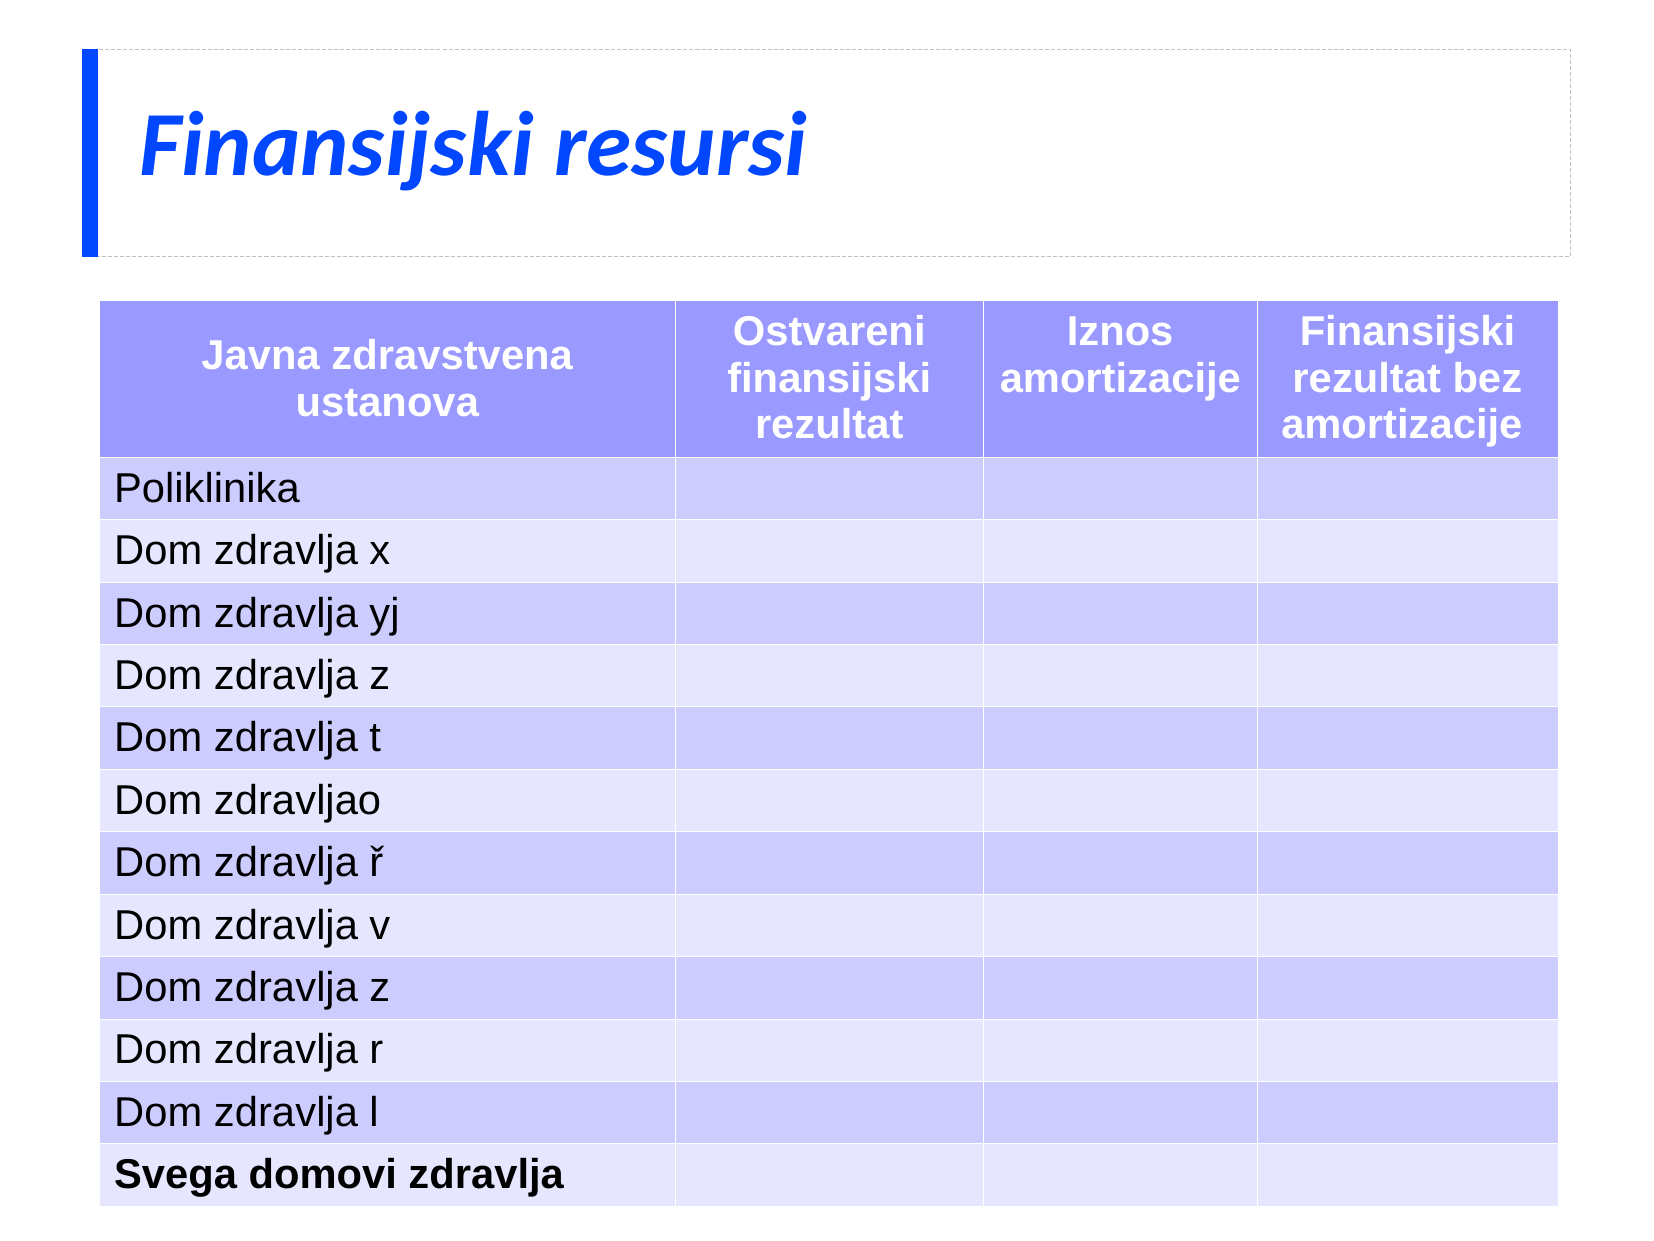

# Finansijski resursi
| Javna zdravstvena ustanova | Ostvareni finansijski rezultat | Iznos amortizacije | Finansijski rezultat bez amortizacije |
| --- | --- | --- | --- |
| Poliklinika | | | |
| Dom zdravlja x | | | |
| Dom zdravlja yj | | | |
| Dom zdravlja z | | | |
| Dom zdravlja t | | | |
| Dom zdravljao | | | |
| Dom zdravlja ř | | | |
| Dom zdravlja v | | | |
| Dom zdravlja z | | | |
| Dom zdravlja r | | | |
| Dom zdravlja l | | | |
| Svega domovi zdravlja | | | |